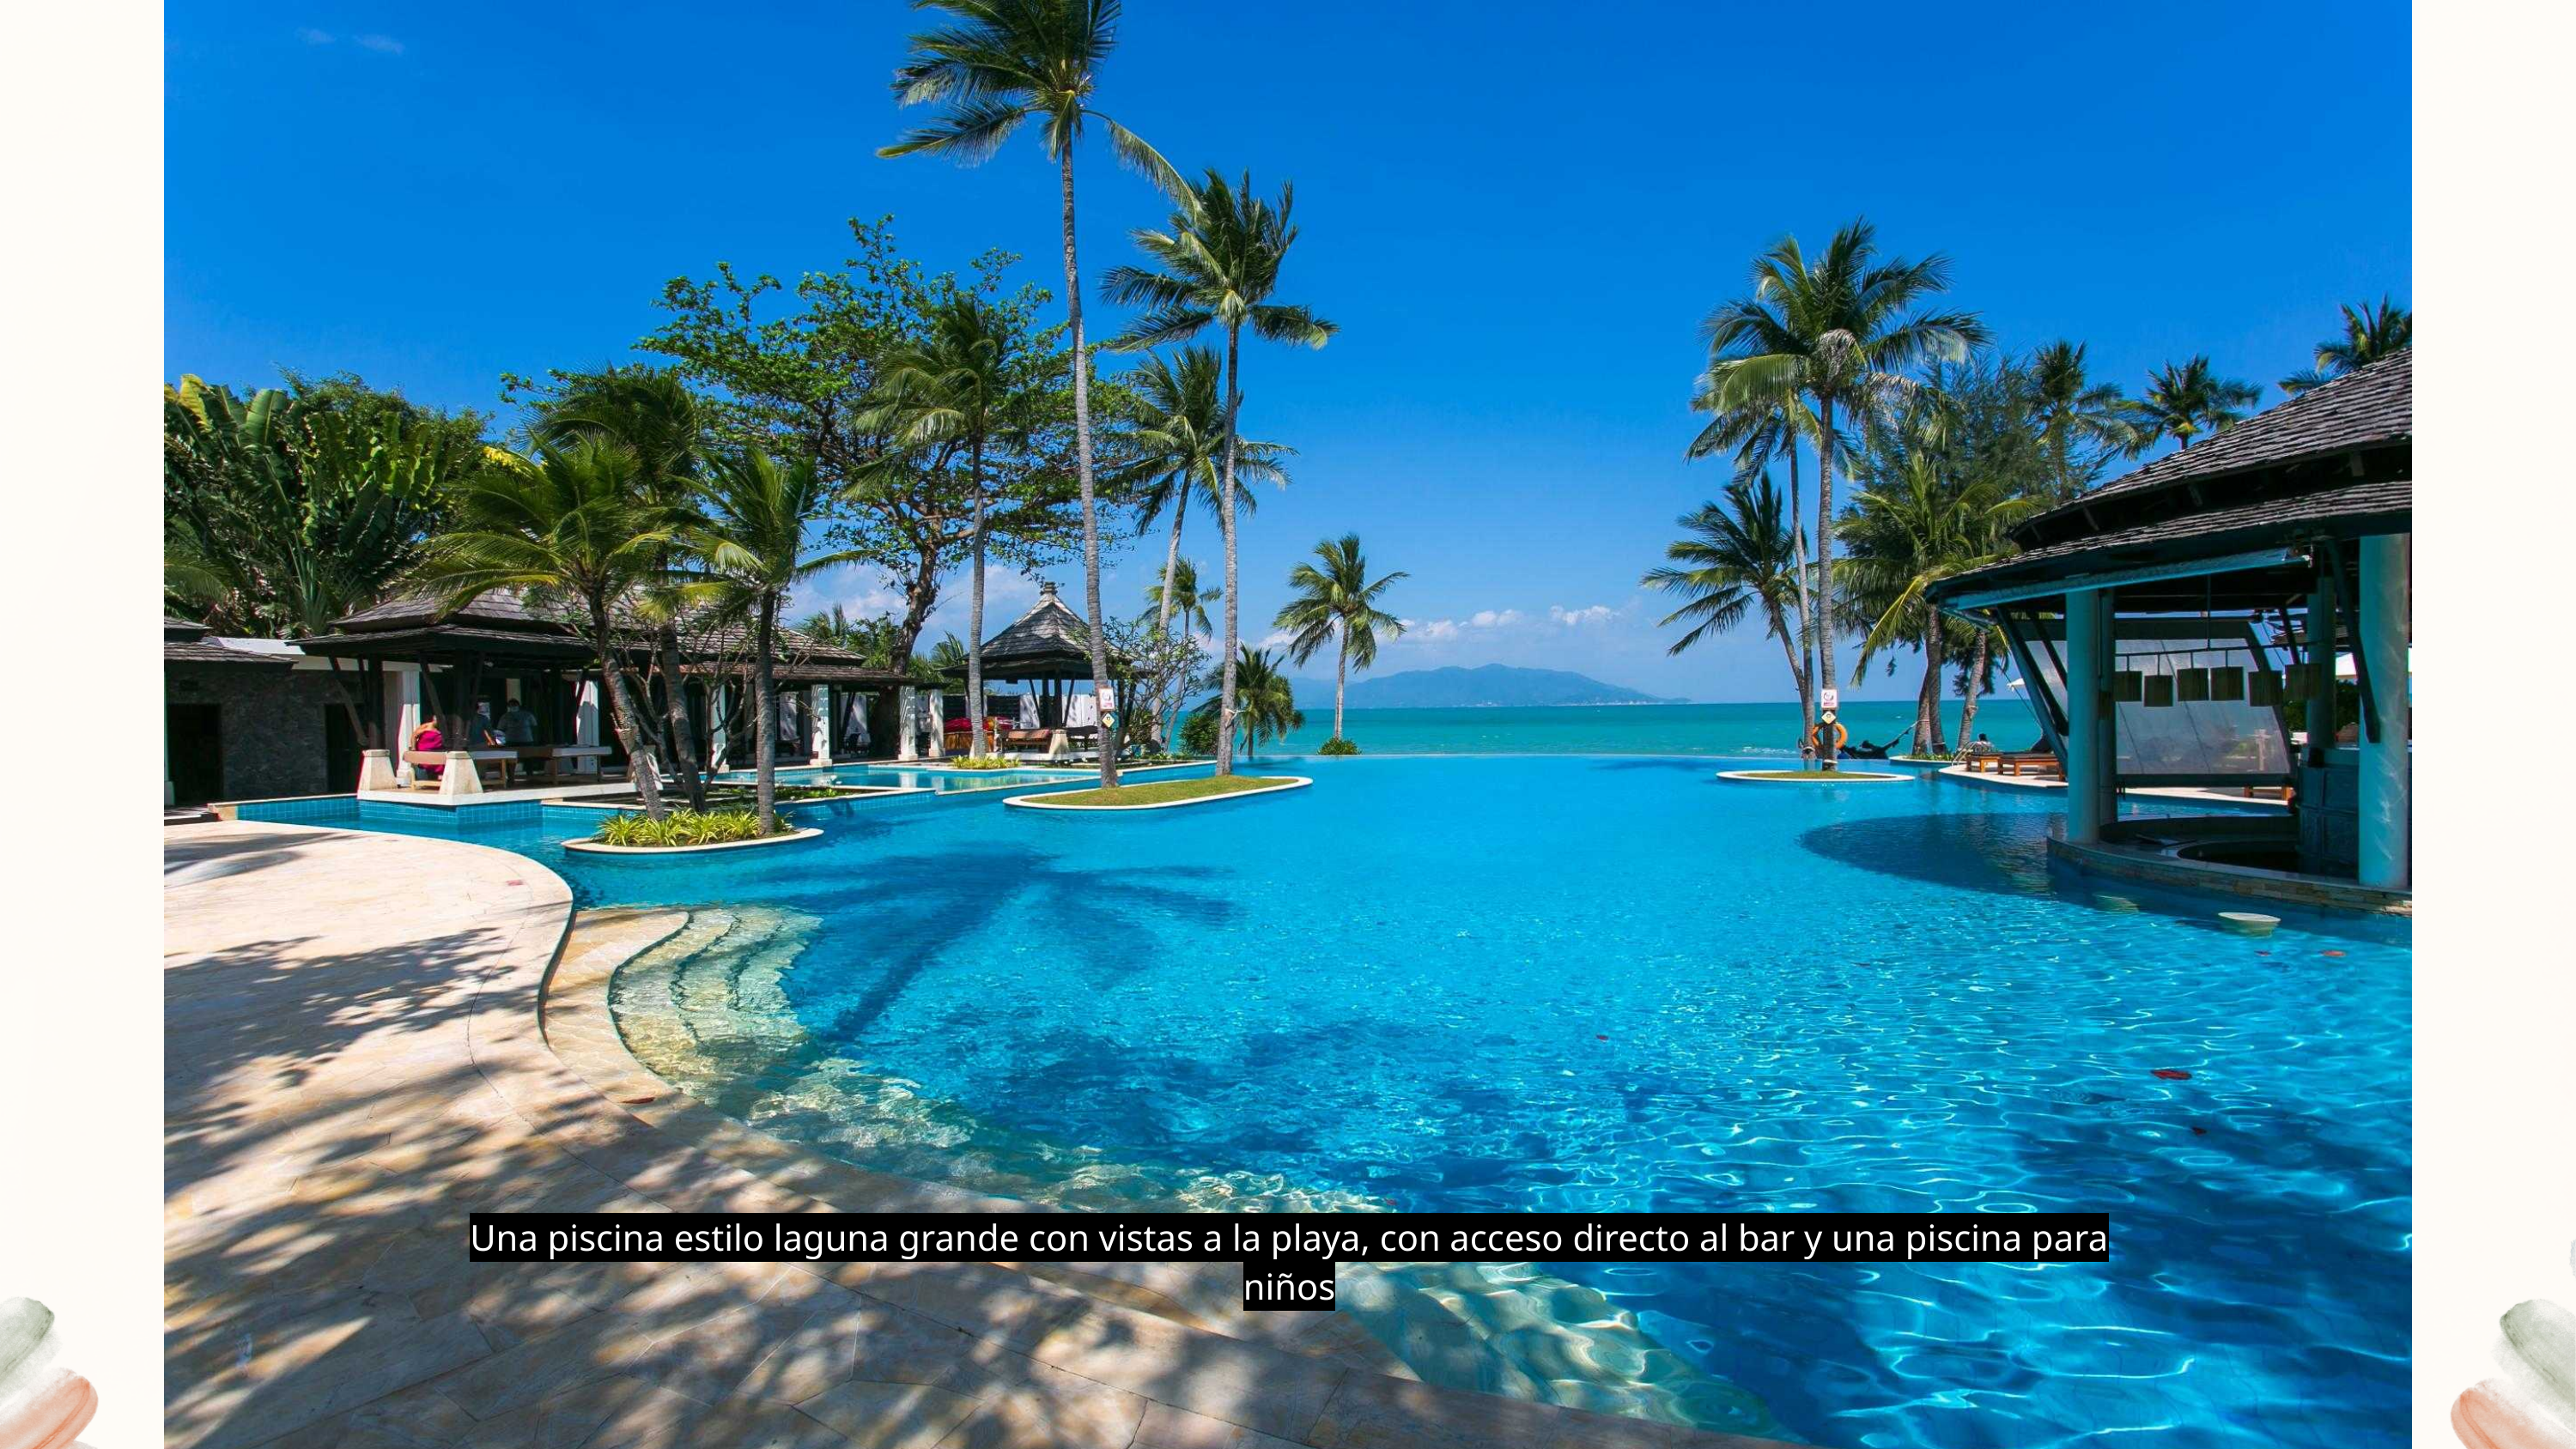

Una piscina estilo laguna grande con vistas a la playa, con acceso directo al bar y una piscina para niños